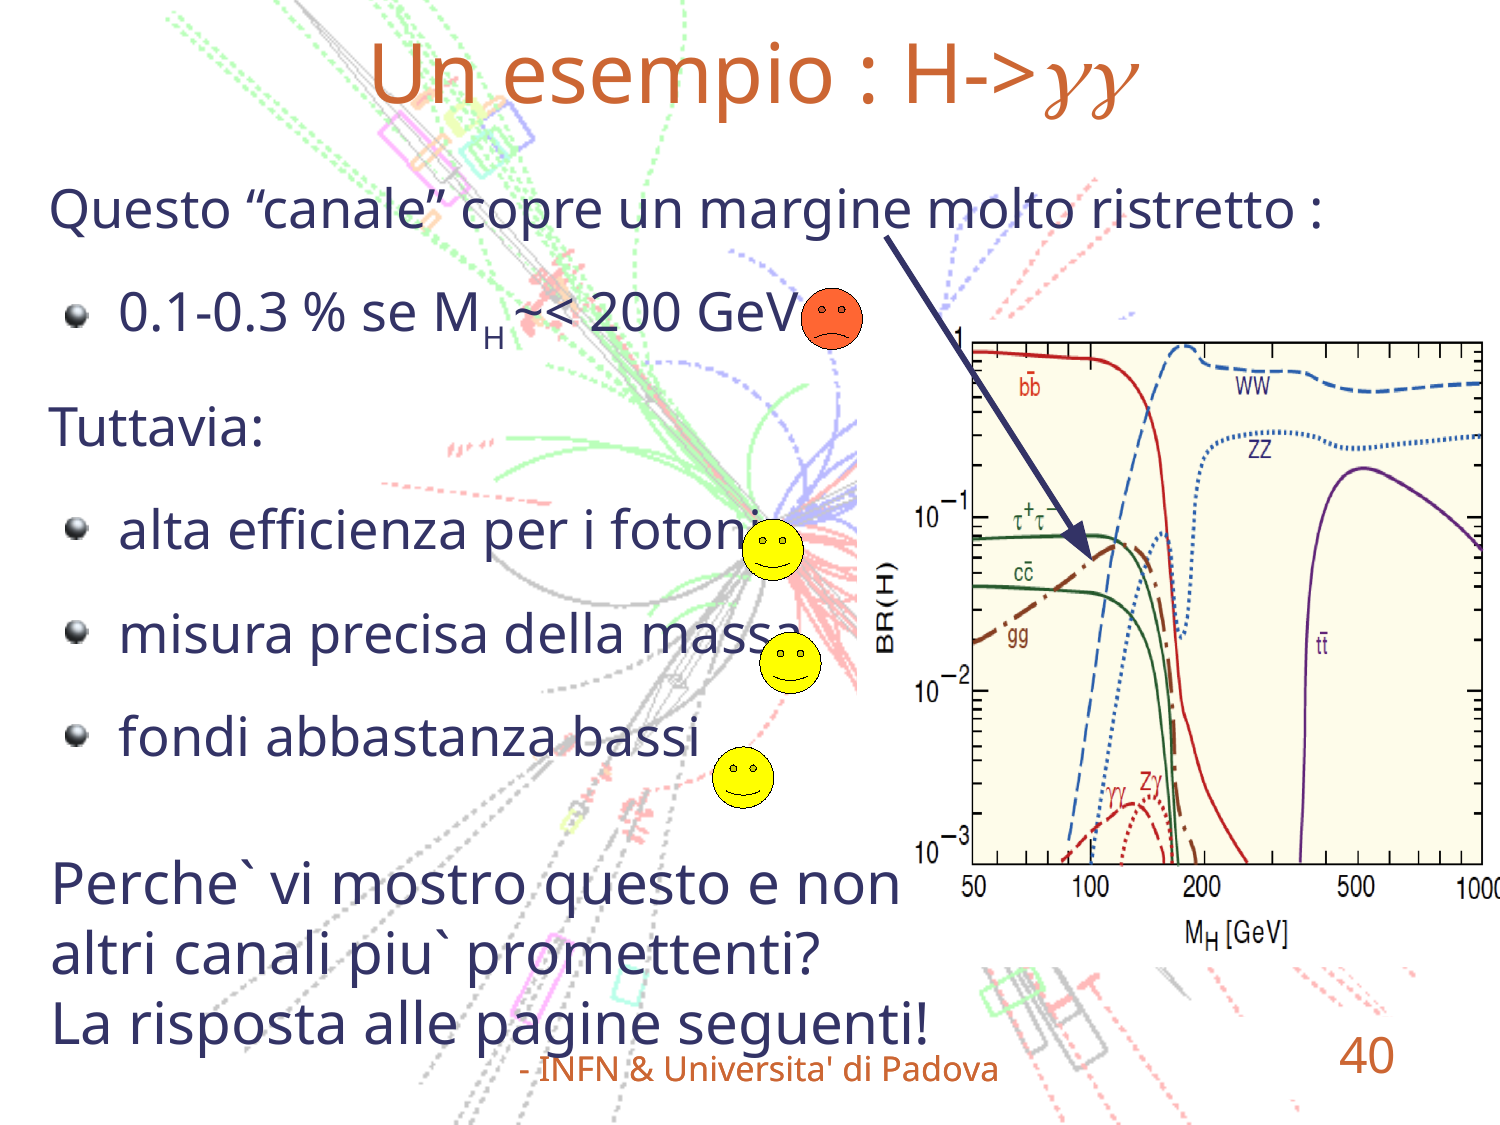

# Un esempio : H->gg
Questo “canale” copre un margine molto ristretto :
0.1-0.3 % se MH ~< 200 GeV
Tuttavia:
alta efficienza per i fotoni
misura precisa della massa
fondi abbastanza bassi
Perche` vi mostro questo e non altri canali piu` promettenti?
La risposta alle pagine seguenti!
40